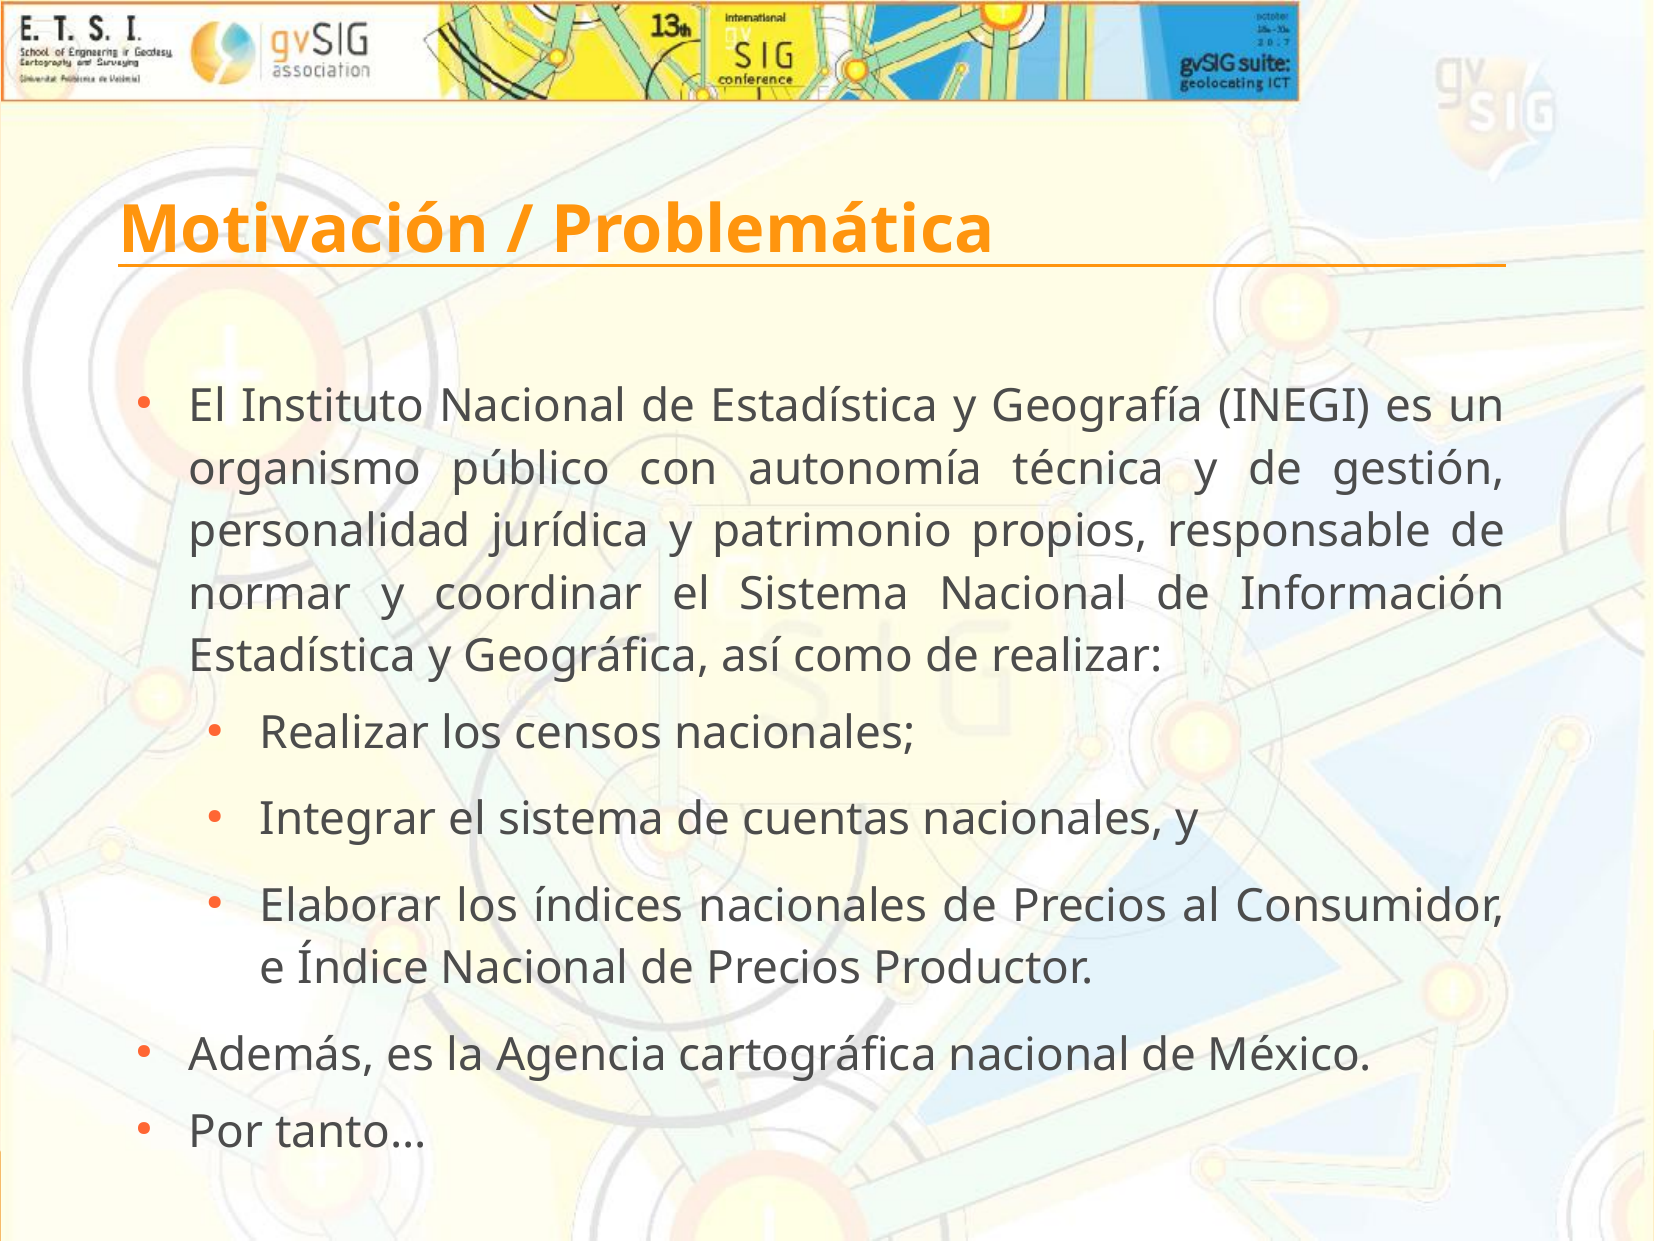

# Motivación / Problemática
El Instituto Nacional de Estadística y Geografía (INEGI) es un organismo público con autonomía técnica y de gestión, personalidad jurídica y patrimonio propios, responsable de normar y coordinar el Sistema Nacional de Información Estadística y Geográfica, así como de realizar:
Realizar los censos nacionales;
Integrar el sistema de cuentas nacionales, y
Elaborar los índices nacionales de Precios al Consumidor, e Índice Nacional de Precios Productor.
Además, es la Agencia cartográfica nacional de México.
Por tanto...